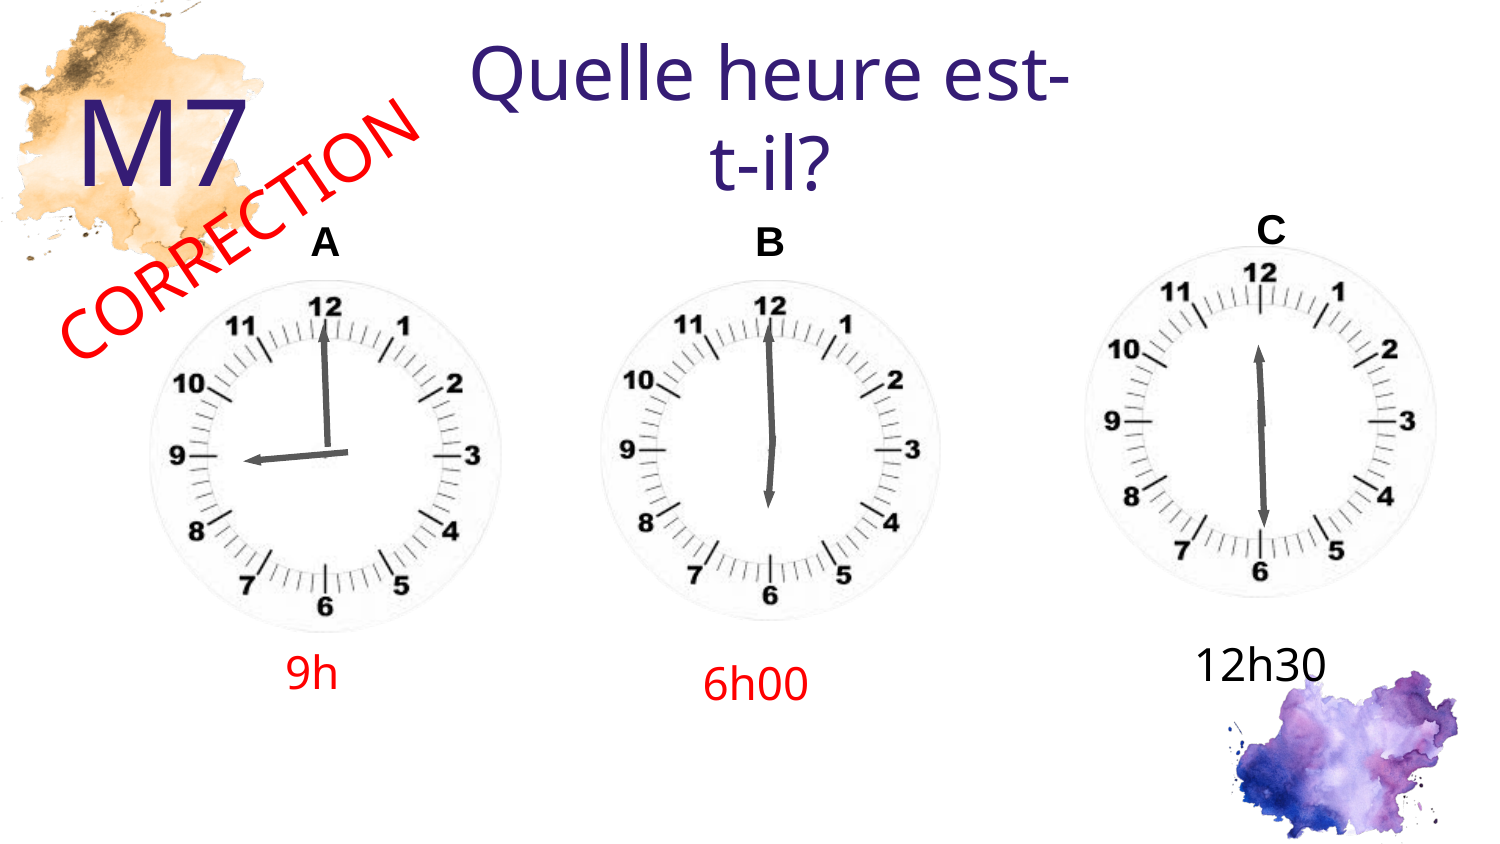

Quelle heure est-t-il?
M7
CORRECTION
C
A
B
12h30
 9h
 6h00